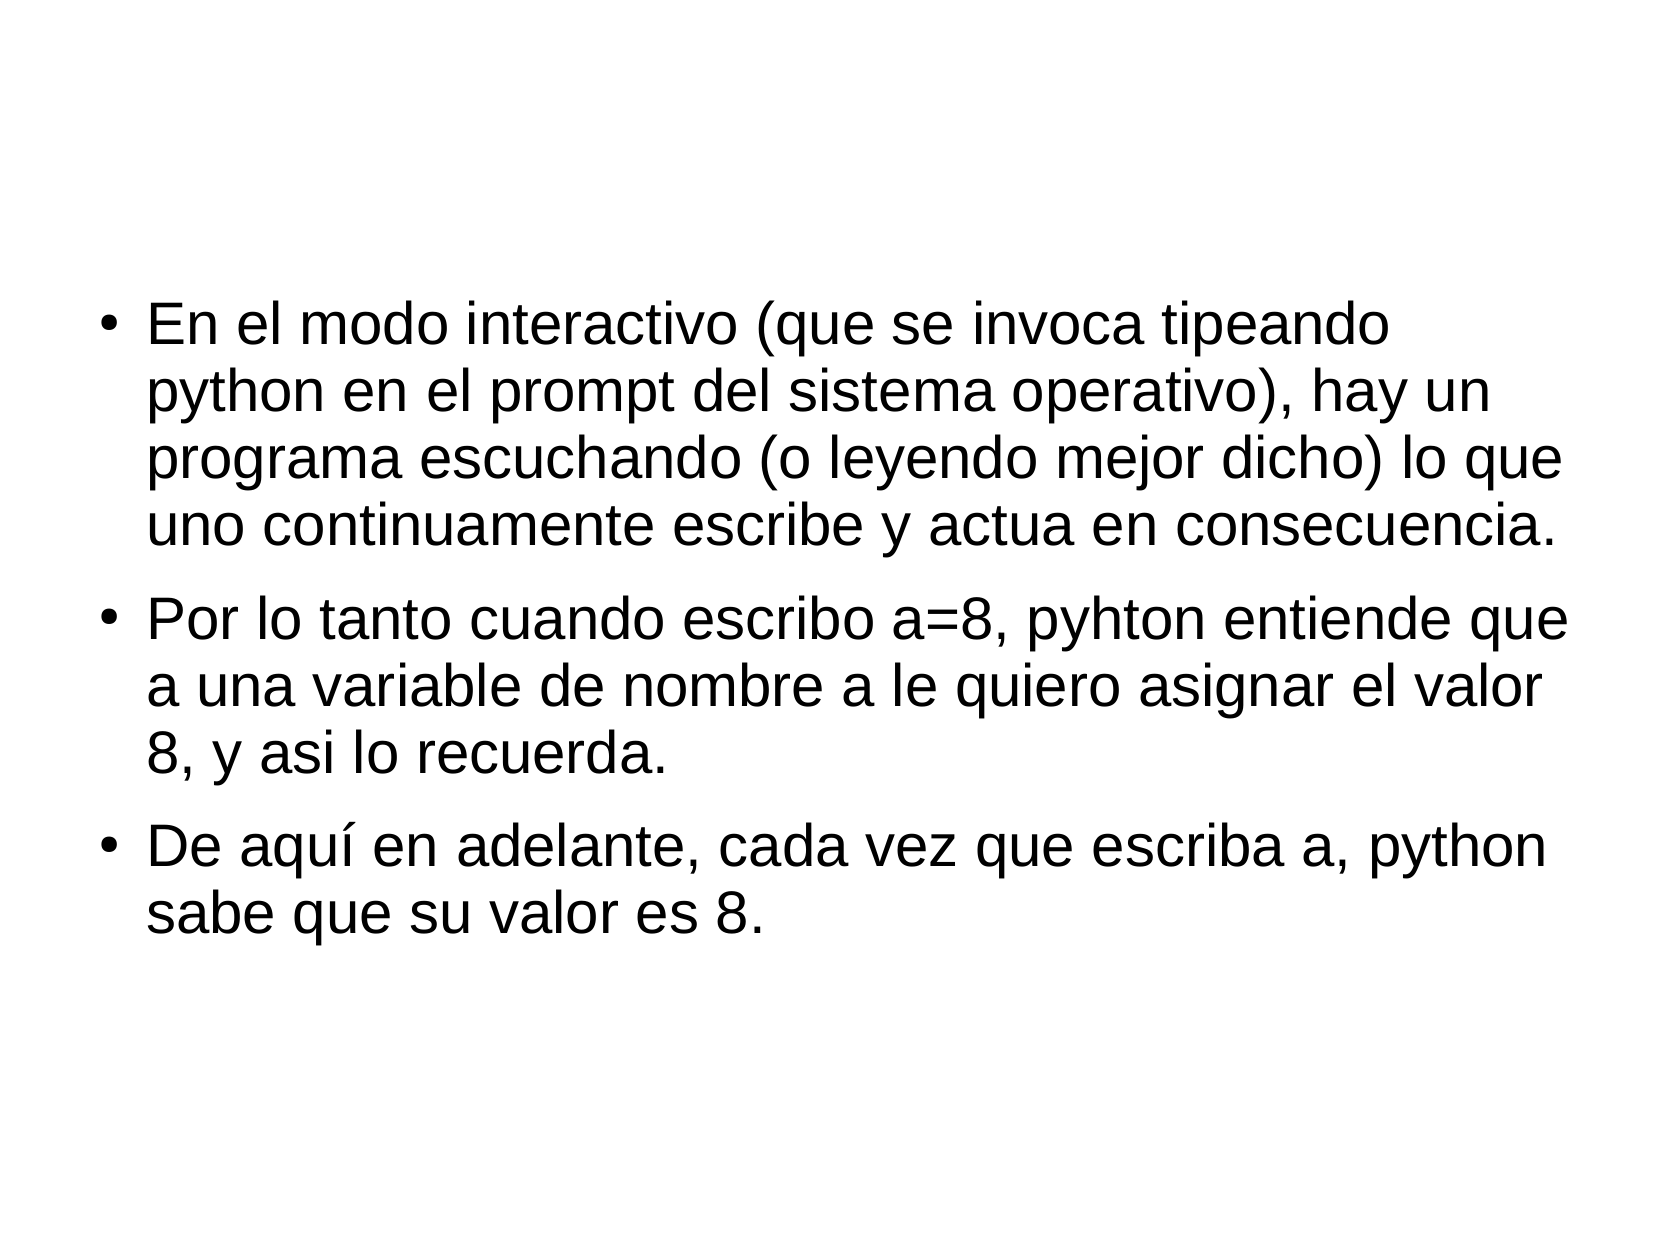

#
En el modo interactivo (que se invoca tipeando python en el prompt del sistema operativo), hay un programa escuchando (o leyendo mejor dicho) lo que uno continuamente escribe y actua en consecuencia.
Por lo tanto cuando escribo a=8, pyhton entiende que a una variable de nombre a le quiero asignar el valor 8, y asi lo recuerda.
De aquí en adelante, cada vez que escriba a, python sabe que su valor es 8.